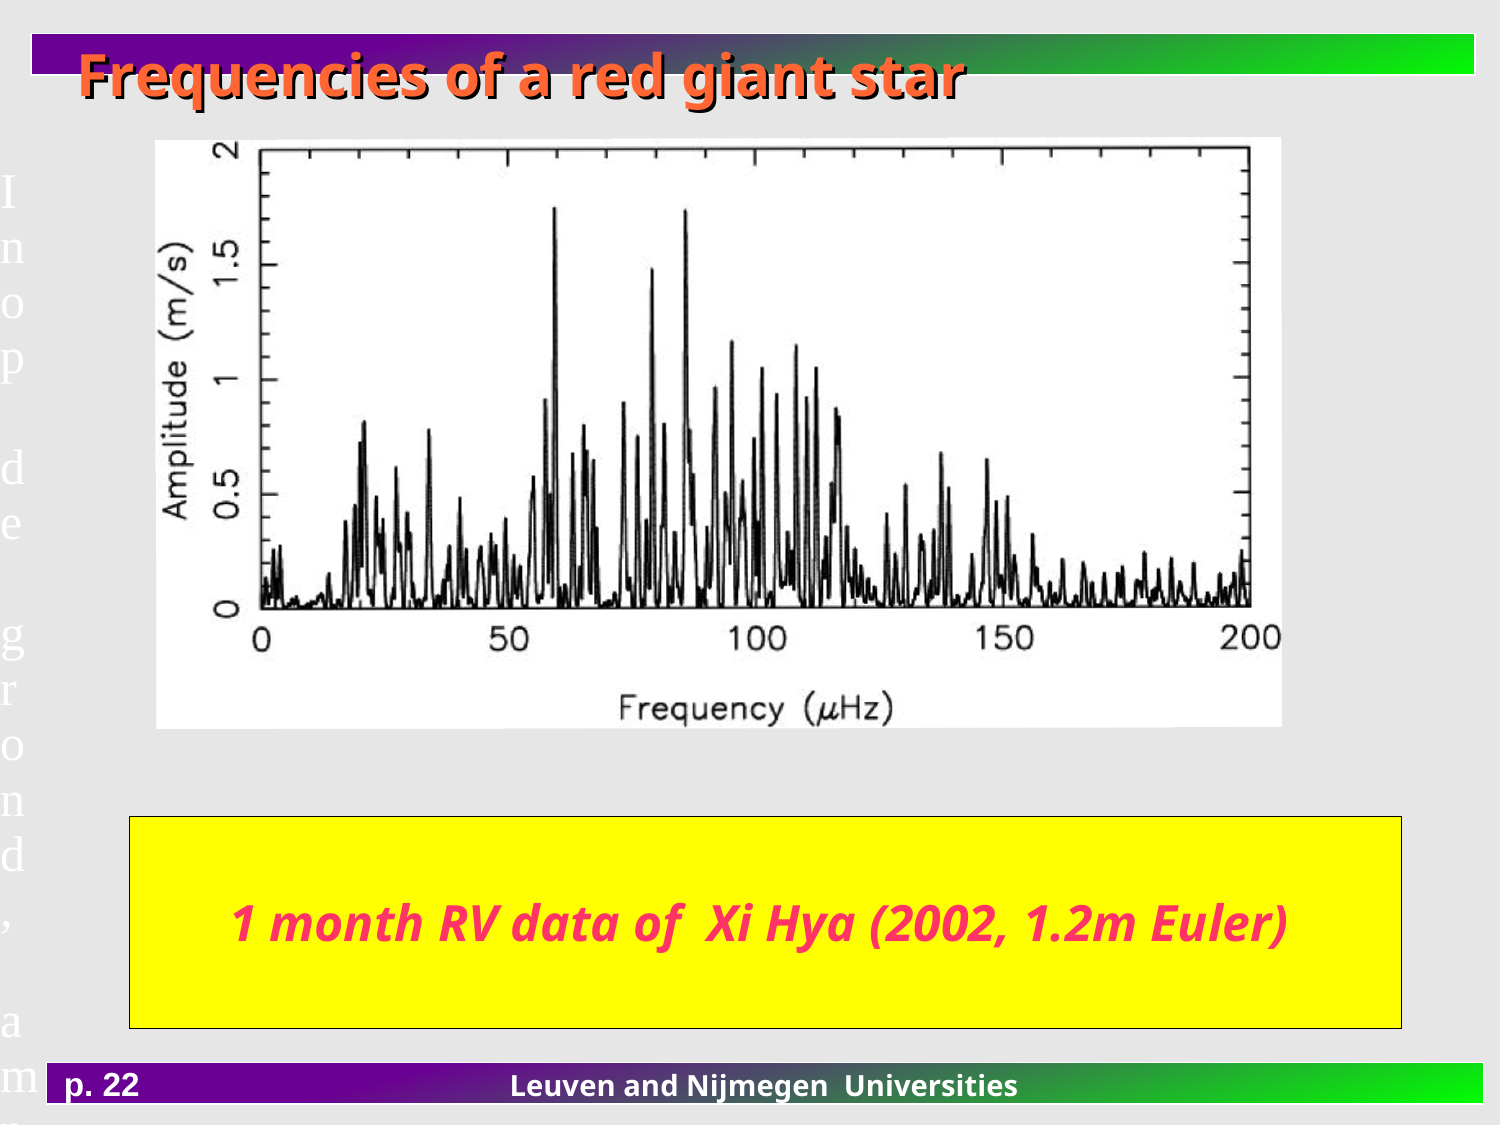

VaG22222 Inop de grond, amplitude is 4 keer groter dan bij de zon
 Individuele frequenties zijn niet oplosbaar
# Frequencies of a red giant star
1 month RV data of Xi Hya (2002, 1.2m Euler)